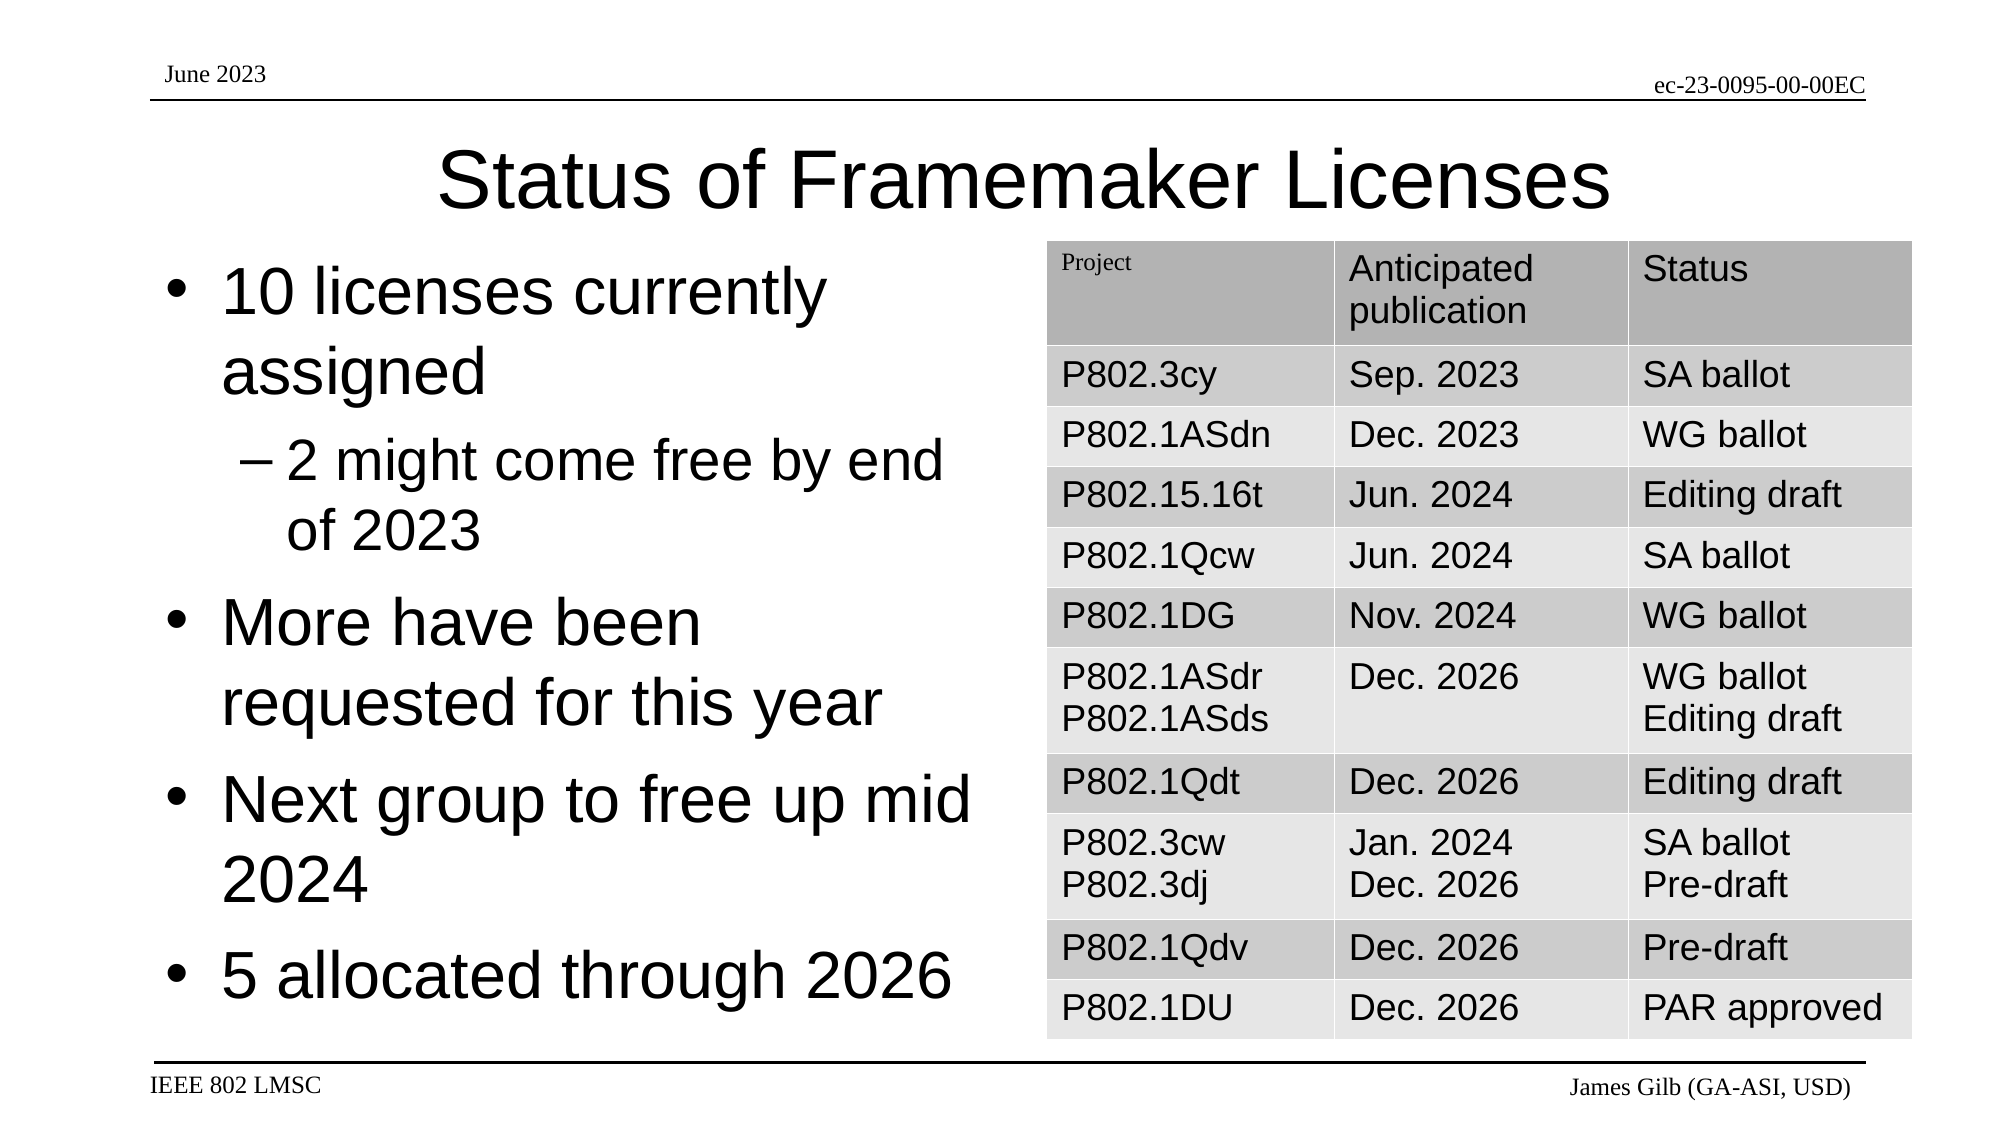

# Status of Framemaker Licenses
10 licenses currently assigned
2 might come free by end of 2023
More have been requested for this year
Next group to free up mid 2024
5 allocated through 2026
| Project | Anticipated publication | Status |
| --- | --- | --- |
| P802.3cy | Sep. 2023 | SA ballot |
| P802.1ASdn | Dec. 2023 | WG ballot |
| P802.15.16t | Jun. 2024 | Editing draft |
| P802.1Qcw | Jun. 2024 | SA ballot |
| P802.1DG | Nov. 2024 | WG ballot |
| P802.1ASdr P802.1ASds | Dec. 2026 | WG ballot Editing draft |
| P802.1Qdt | Dec. 2026 | Editing draft |
| P802.3cw P802.3dj | Jan. 2024 Dec. 2026 | SA ballot Pre-draft |
| P802.1Qdv | Dec. 2026 | Pre-draft |
| P802.1DU | Dec. 2026 | PAR approved |